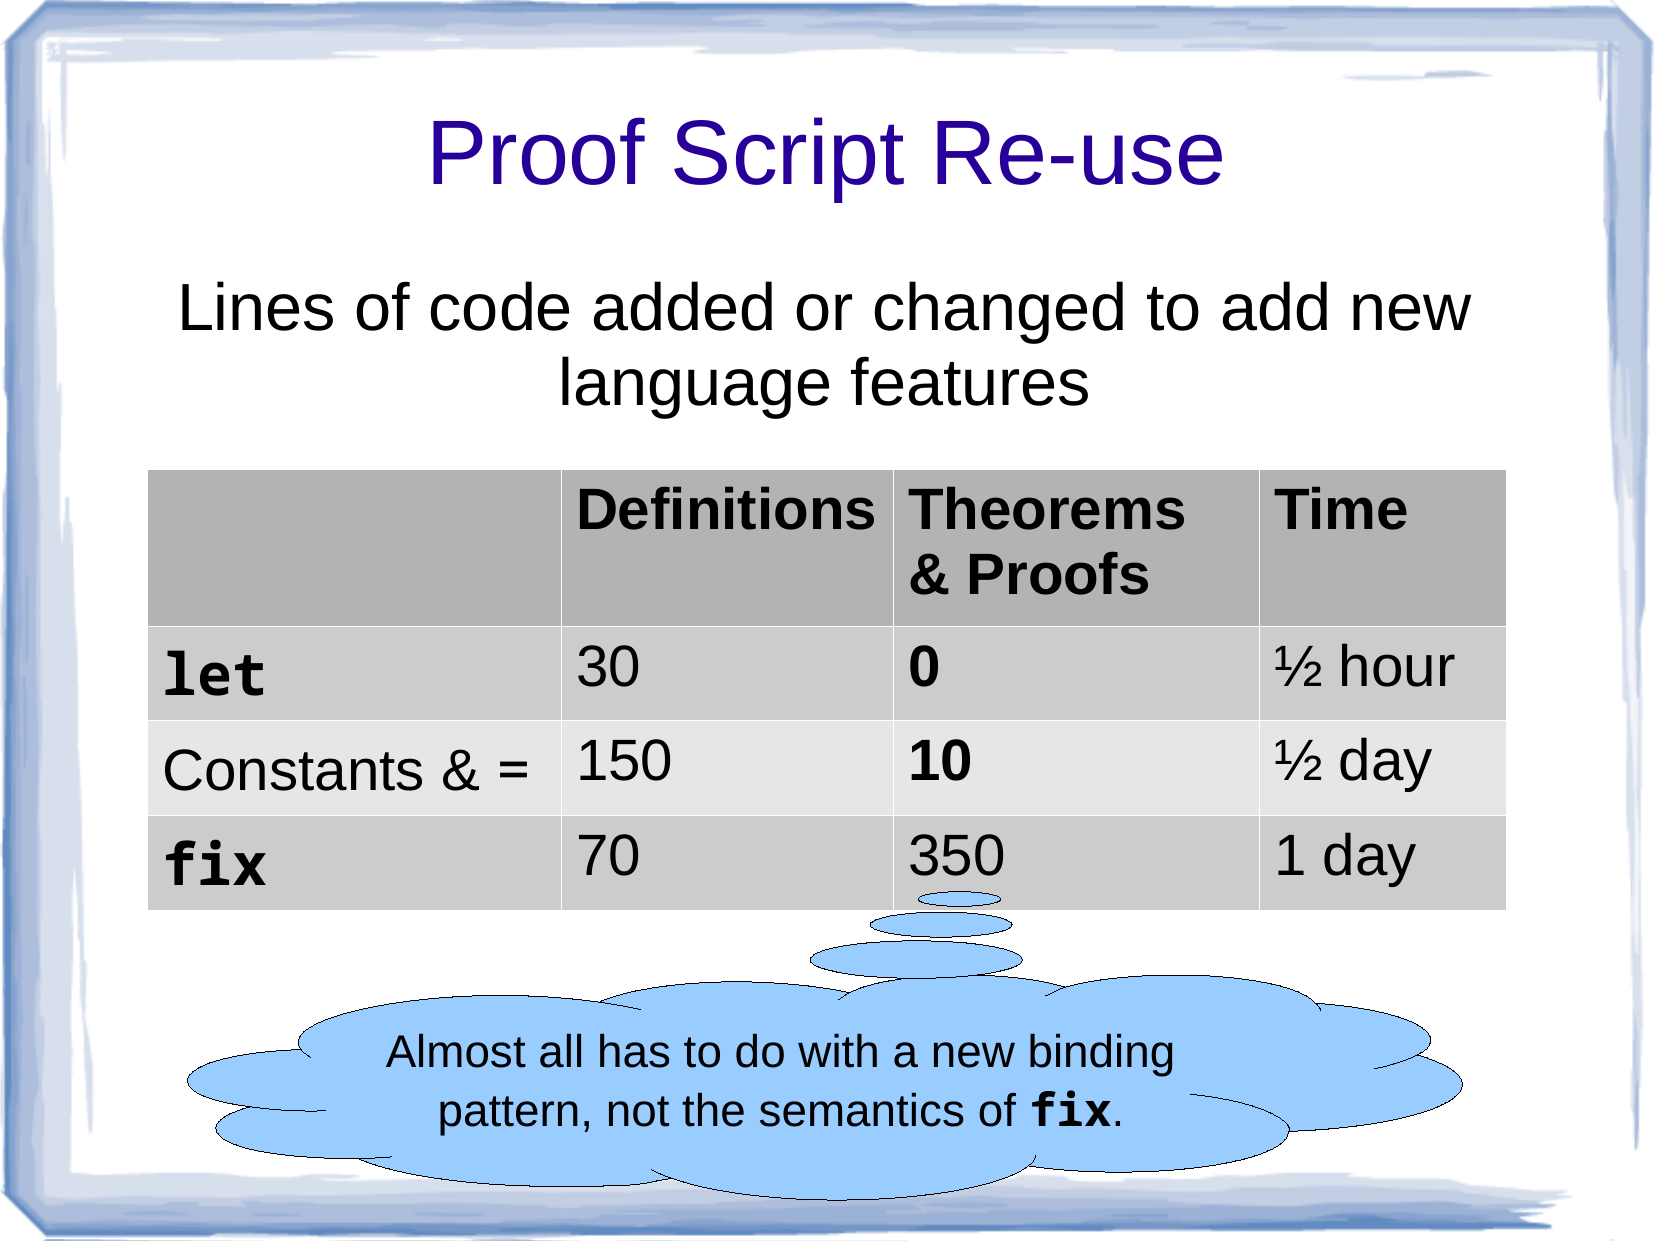

# Proof Script Re-use
Lines of code added or changed to add new language features
| | Definitions | Theorems & Proofs | Time |
| --- | --- | --- | --- |
| let | 30 | 0 | ½ hour |
| Constants & = | 150 | 10 | ½ day |
| fix | 70 | 350 | 1 day |
Almost all has to do with a new binding pattern, not the semantics of fix.